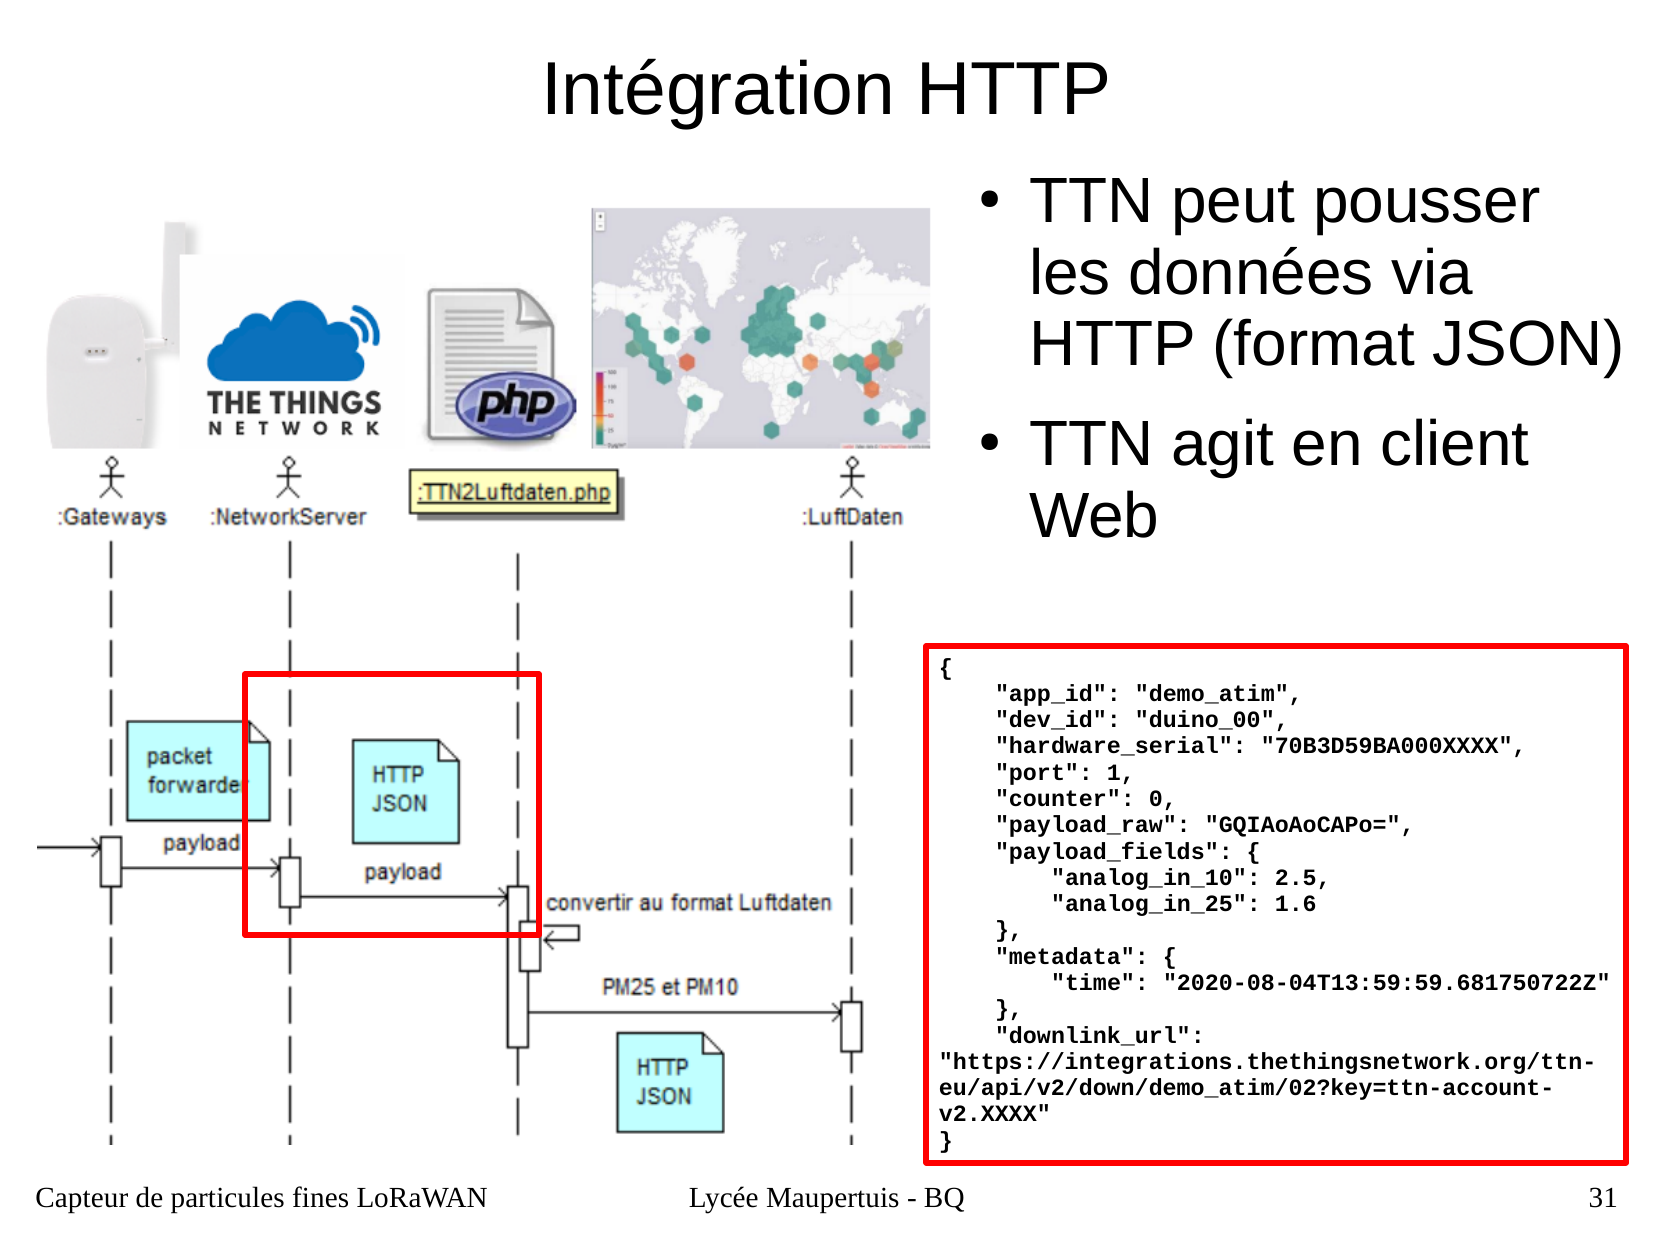

# Intégration HTTP
TTN peut pousser les données via HTTP (format JSON)
TTN agit en client Web
{
 "app_id": "demo_atim",
 "dev_id": "duino_00",
 "hardware_serial": "70B3D59BA000XXXX",
 "port": 1,
 "counter": 0,
 "payload_raw": "GQIAoAoCAPo=",
 "payload_fields": {
 "analog_in_10": 2.5,
 "analog_in_25": 1.6
 },
 "metadata": {
 "time": "2020-08-04T13:59:59.681750722Z"
 },
 "downlink_url": "https://integrations.thethingsnetwork.org/ttn-eu/api/v2/down/demo_atim/02?key=ttn-account-v2.XXXX"
}
Capteur de particules fines LoRaWAN
Lycée Maupertuis - BQ
31